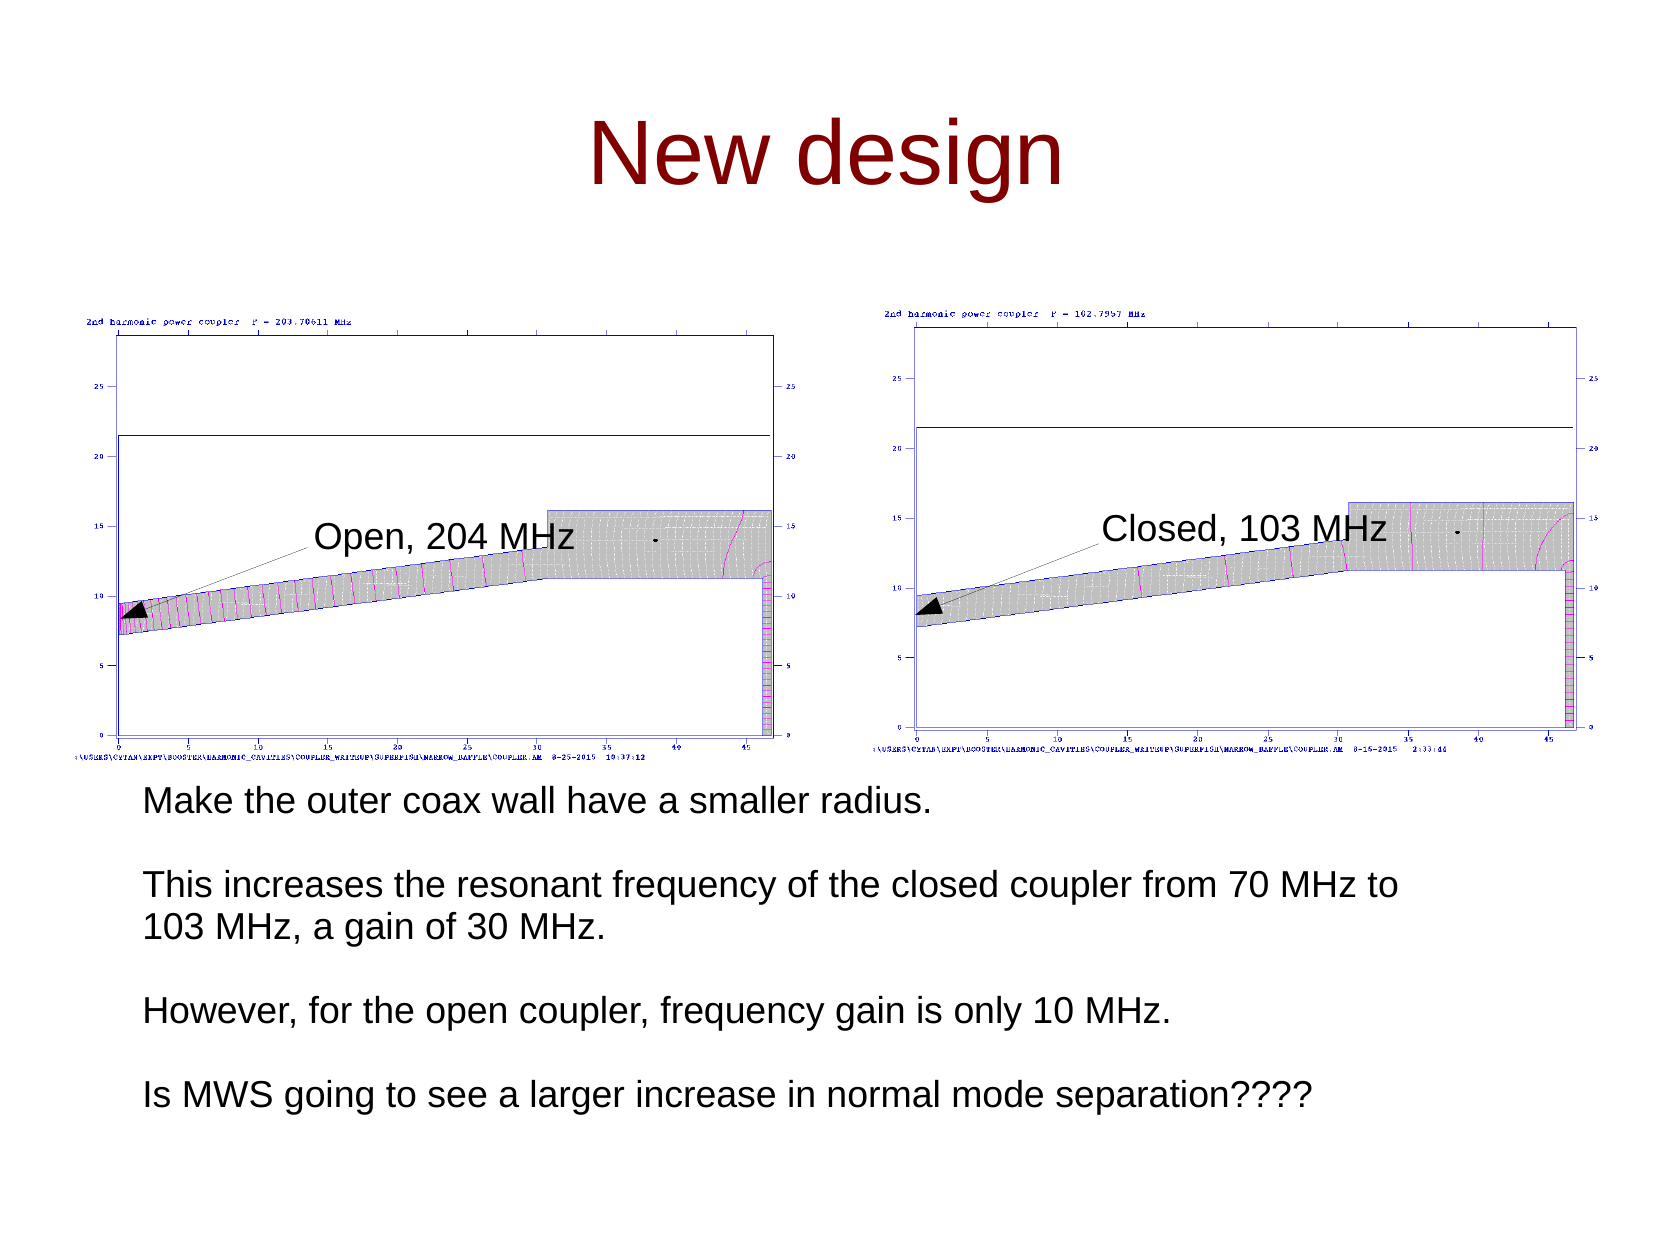

# New design
Closed, 103 MHz
Open, 204 MHz
Make the outer coax wall have a smaller radius.
This increases the resonant frequency of the closed coupler from 70 MHz to 103 MHz, a gain of 30 MHz.
However, for the open coupler, frequency gain is only 10 MHz.
Is MWS going to see a larger increase in normal mode separation????